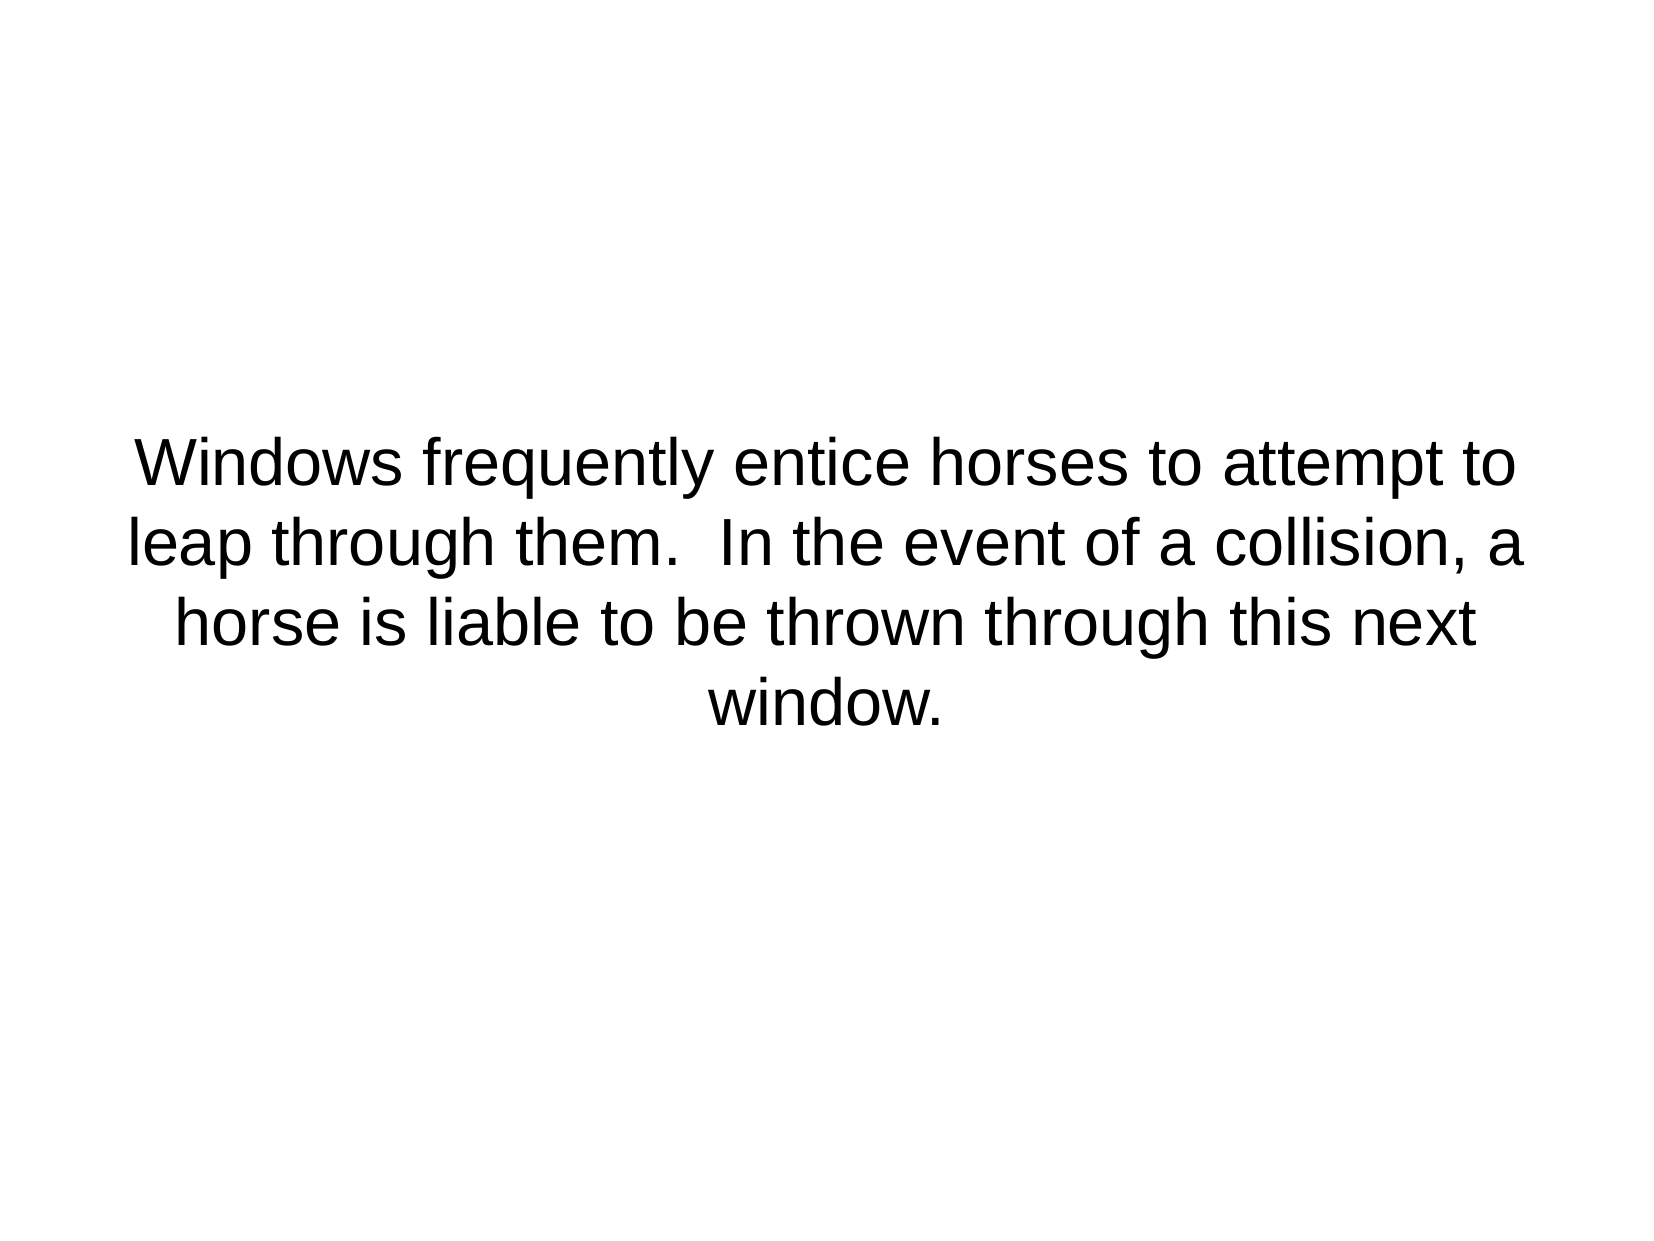

# Windows frequently entice horses to attempt to leap through them. In the event of a collision, a horse is liable to be thrown through this next window.